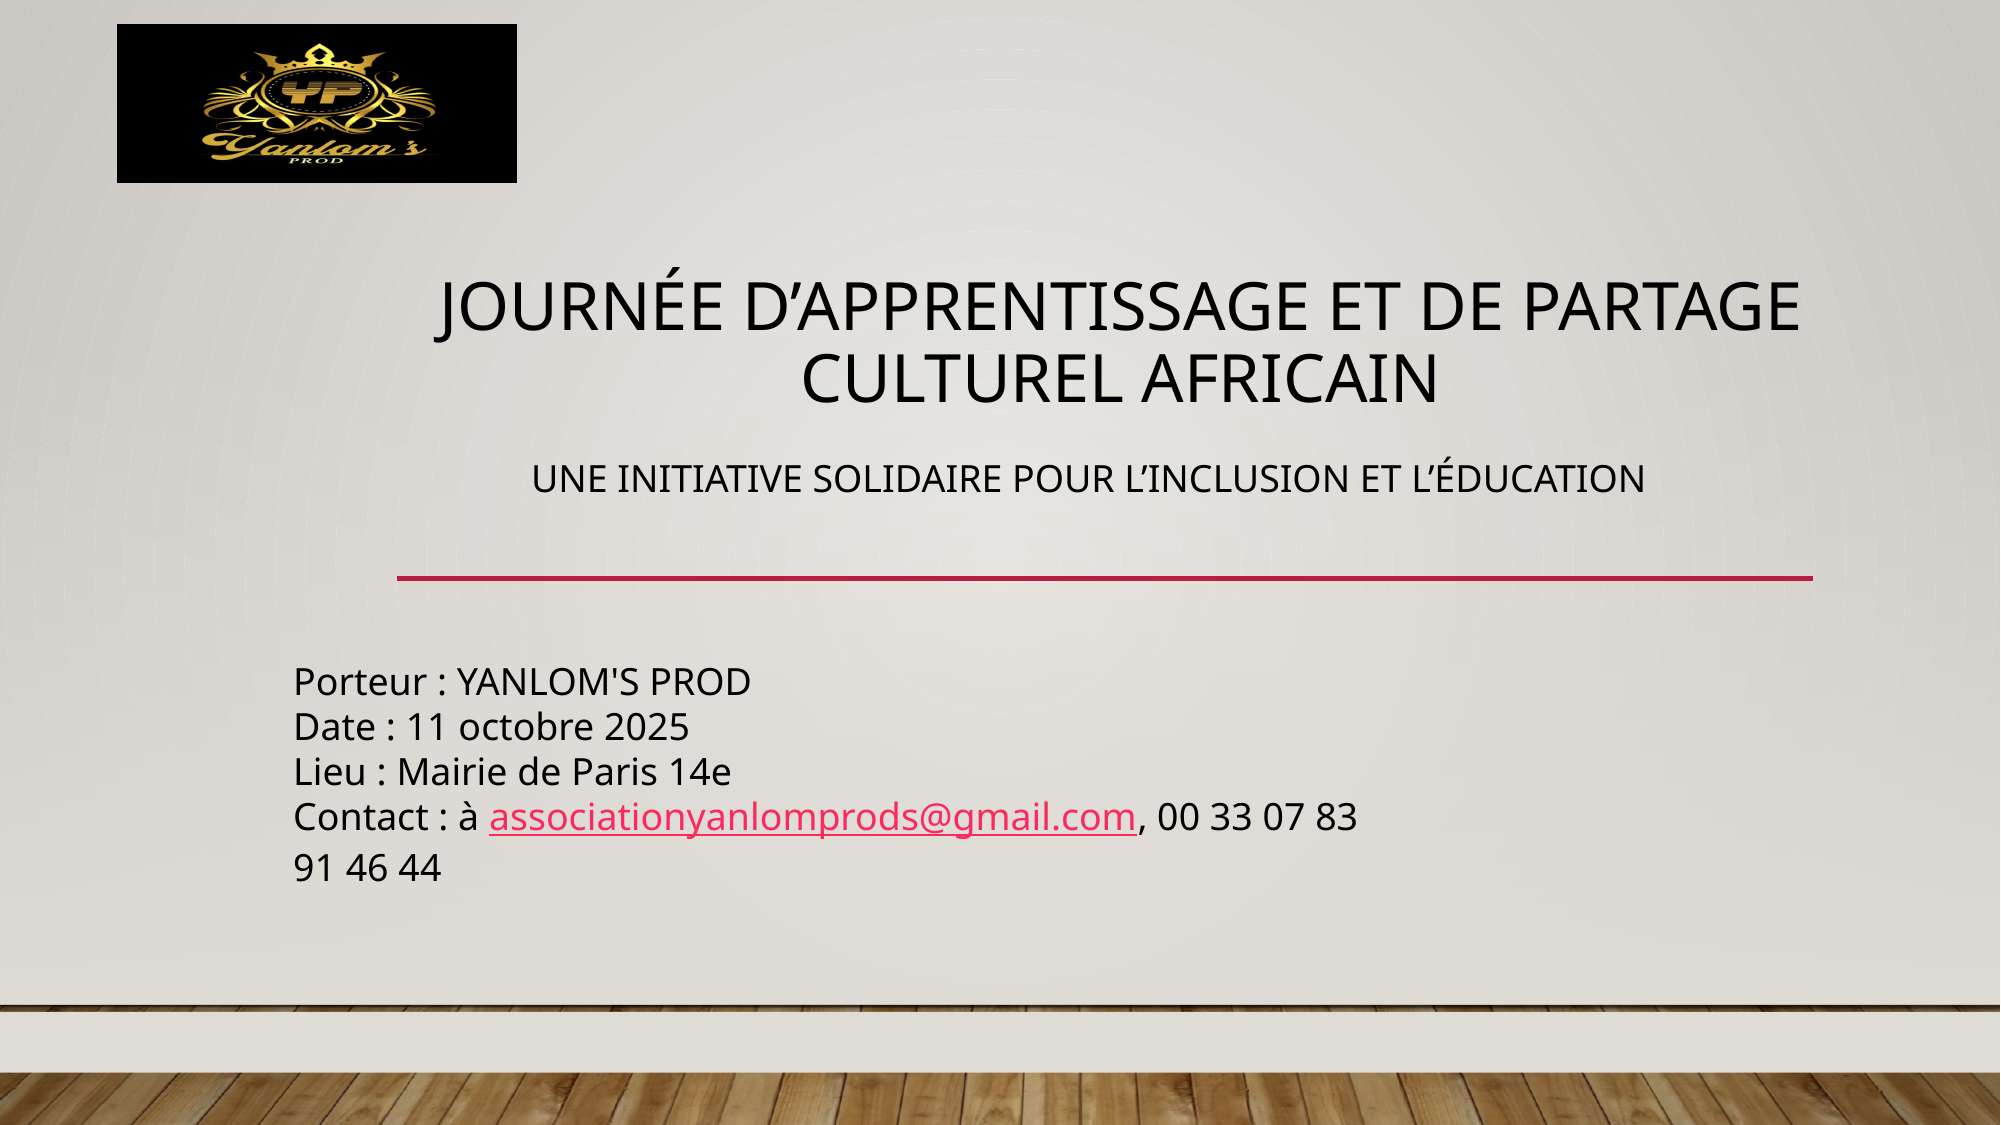

# Journée d’Apprentissage et de Partage Culturel Africain
Une initiative solidaire pour l’inclusion et l’éducation
Porteur : YANLOM'S PROD
Date : 11 octobre 2025
Lieu : Mairie de Paris 14e
Contact : à associationyanlomprods@gmail.com, 00 33 07 83 91 46 44